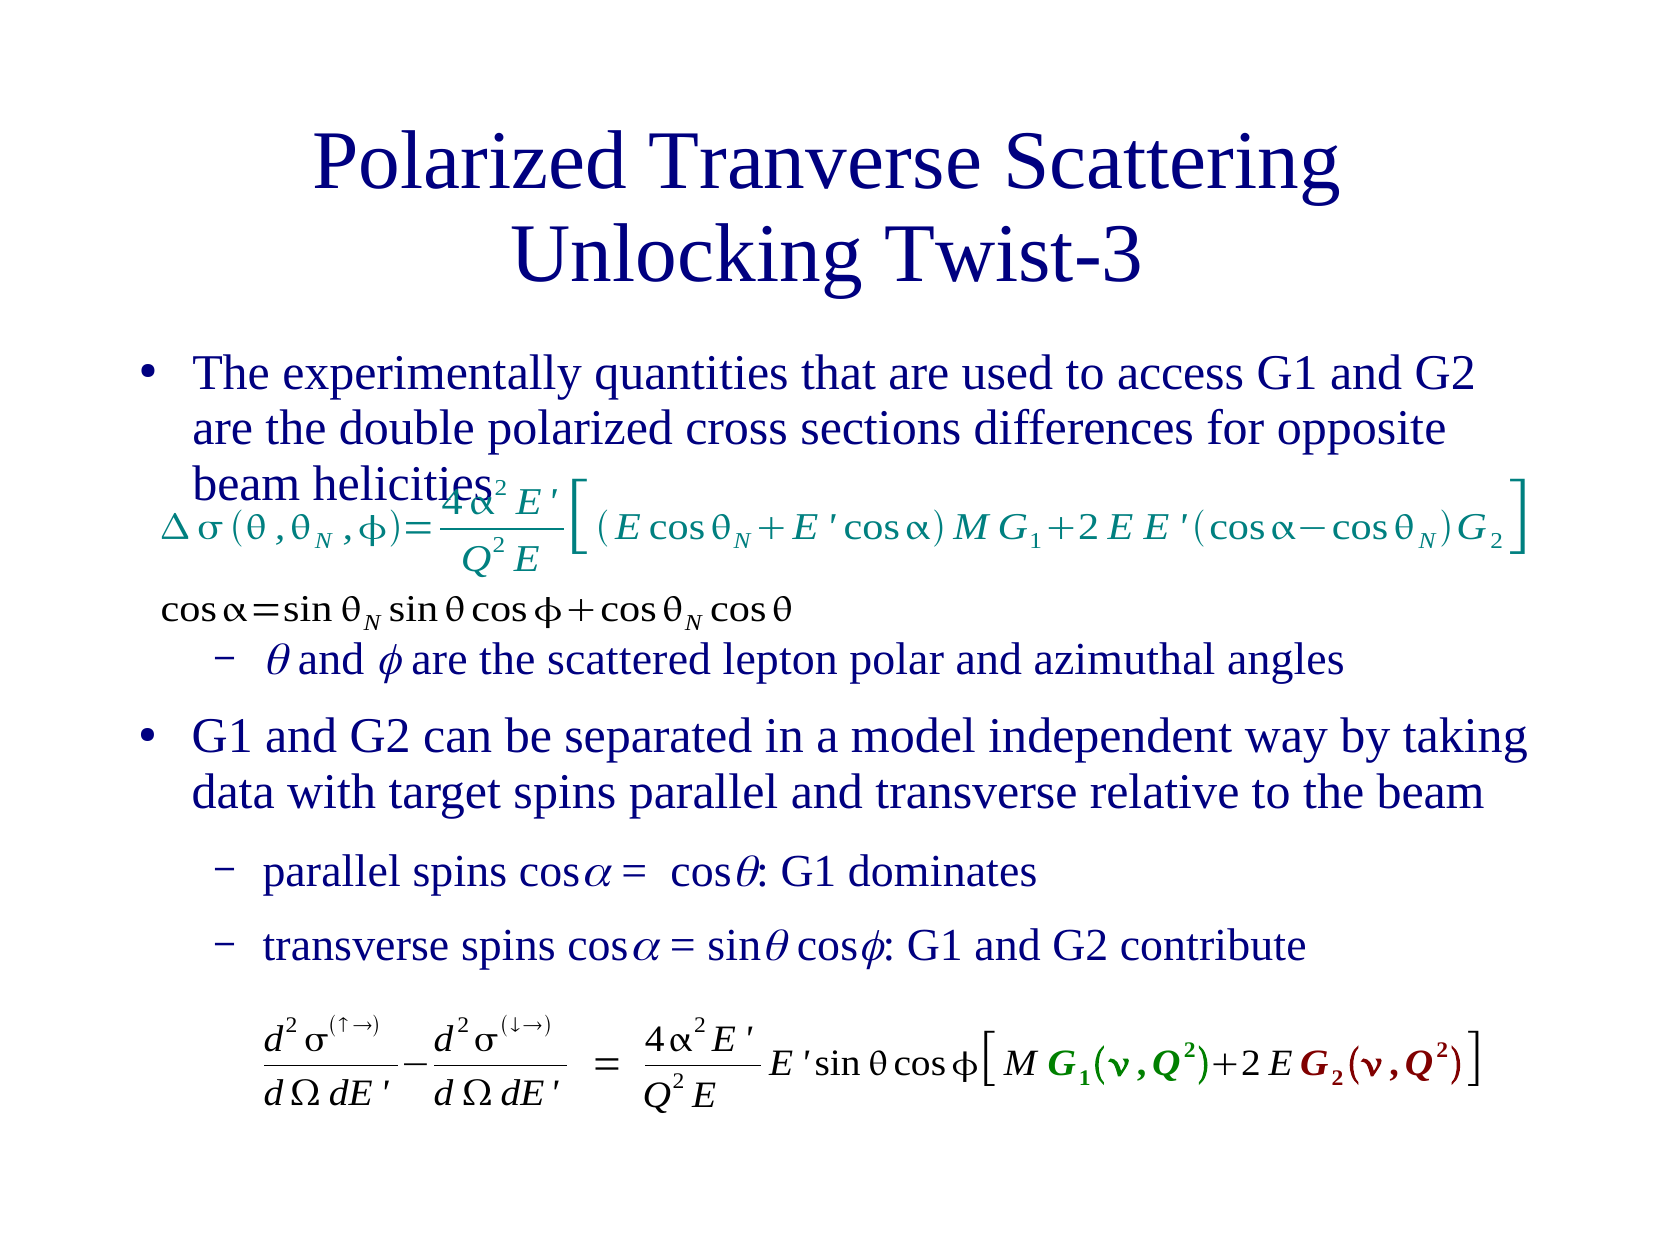

# Polarized Tranverse Scattering Unlocking Twist-3
The experimentally quantities that are used to access G1 and G2 are the double polarized cross sections differences for opposite beam helicities
 and  are the scattered lepton polar and azimuthal angles
G1 and G2 can be separated in a model independent way by taking data with target spins parallel and transverse relative to the beam
parallel spins cos = cos: G1 dominates
transverse spins cos = sin cos: G1 and G2 contribute